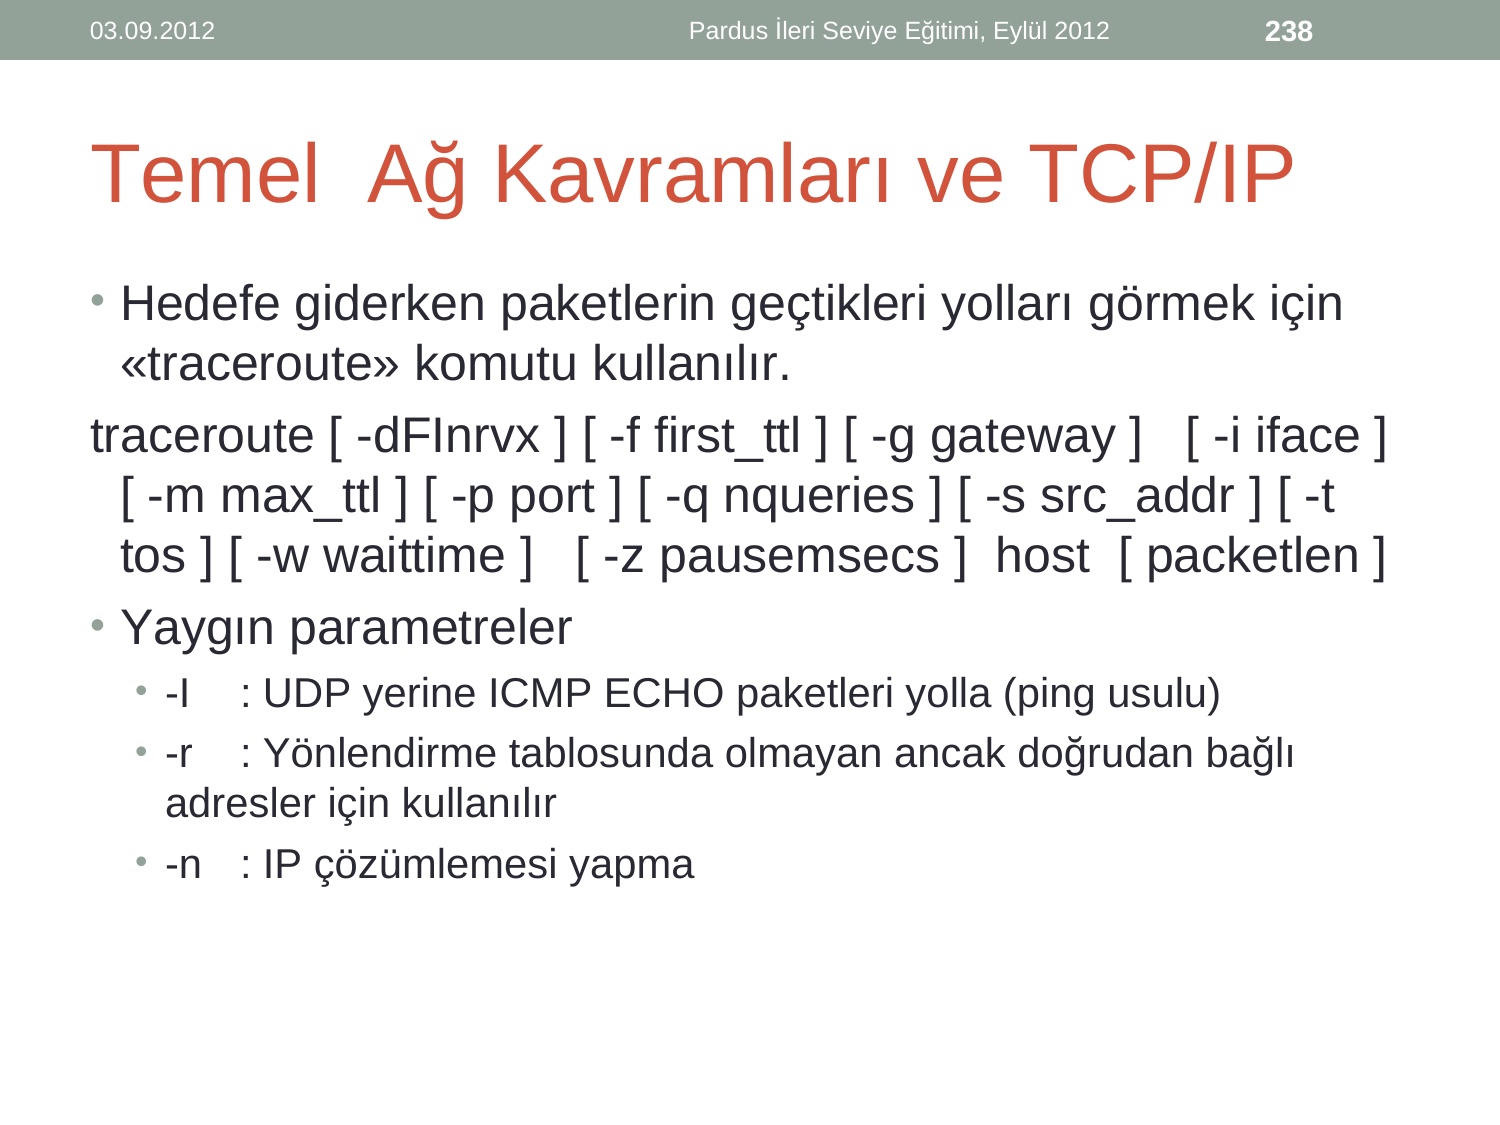

03.09.2012
Pardus İleri Seviye Eğitimi, Eylül 2012
# Temel Ağ Kavramları ve TCP/IP
Hedefe giderken paketlerin geçtikleri yolları görmek için «traceroute» komutu kullanılır.
traceroute [ -dFInrvx ] [ -f first_ttl ] [ -g gateway ] [ -i iface ] [ -m max_ttl ] [ -p port ] [ -q nqueries ] [ -s src_addr ] [ -t tos ] [ -w waittime ] [ -z pausemsecs ] host [ packetlen ]
Yaygın parametreler
-I	: UDP yerine ICMP ECHO paketleri yolla (ping usulu)
-r	: Yönlendirme tablosunda olmayan ancak doğrudan bağlı adresler için kullanılır
-n	: IP çözümlemesi yapma